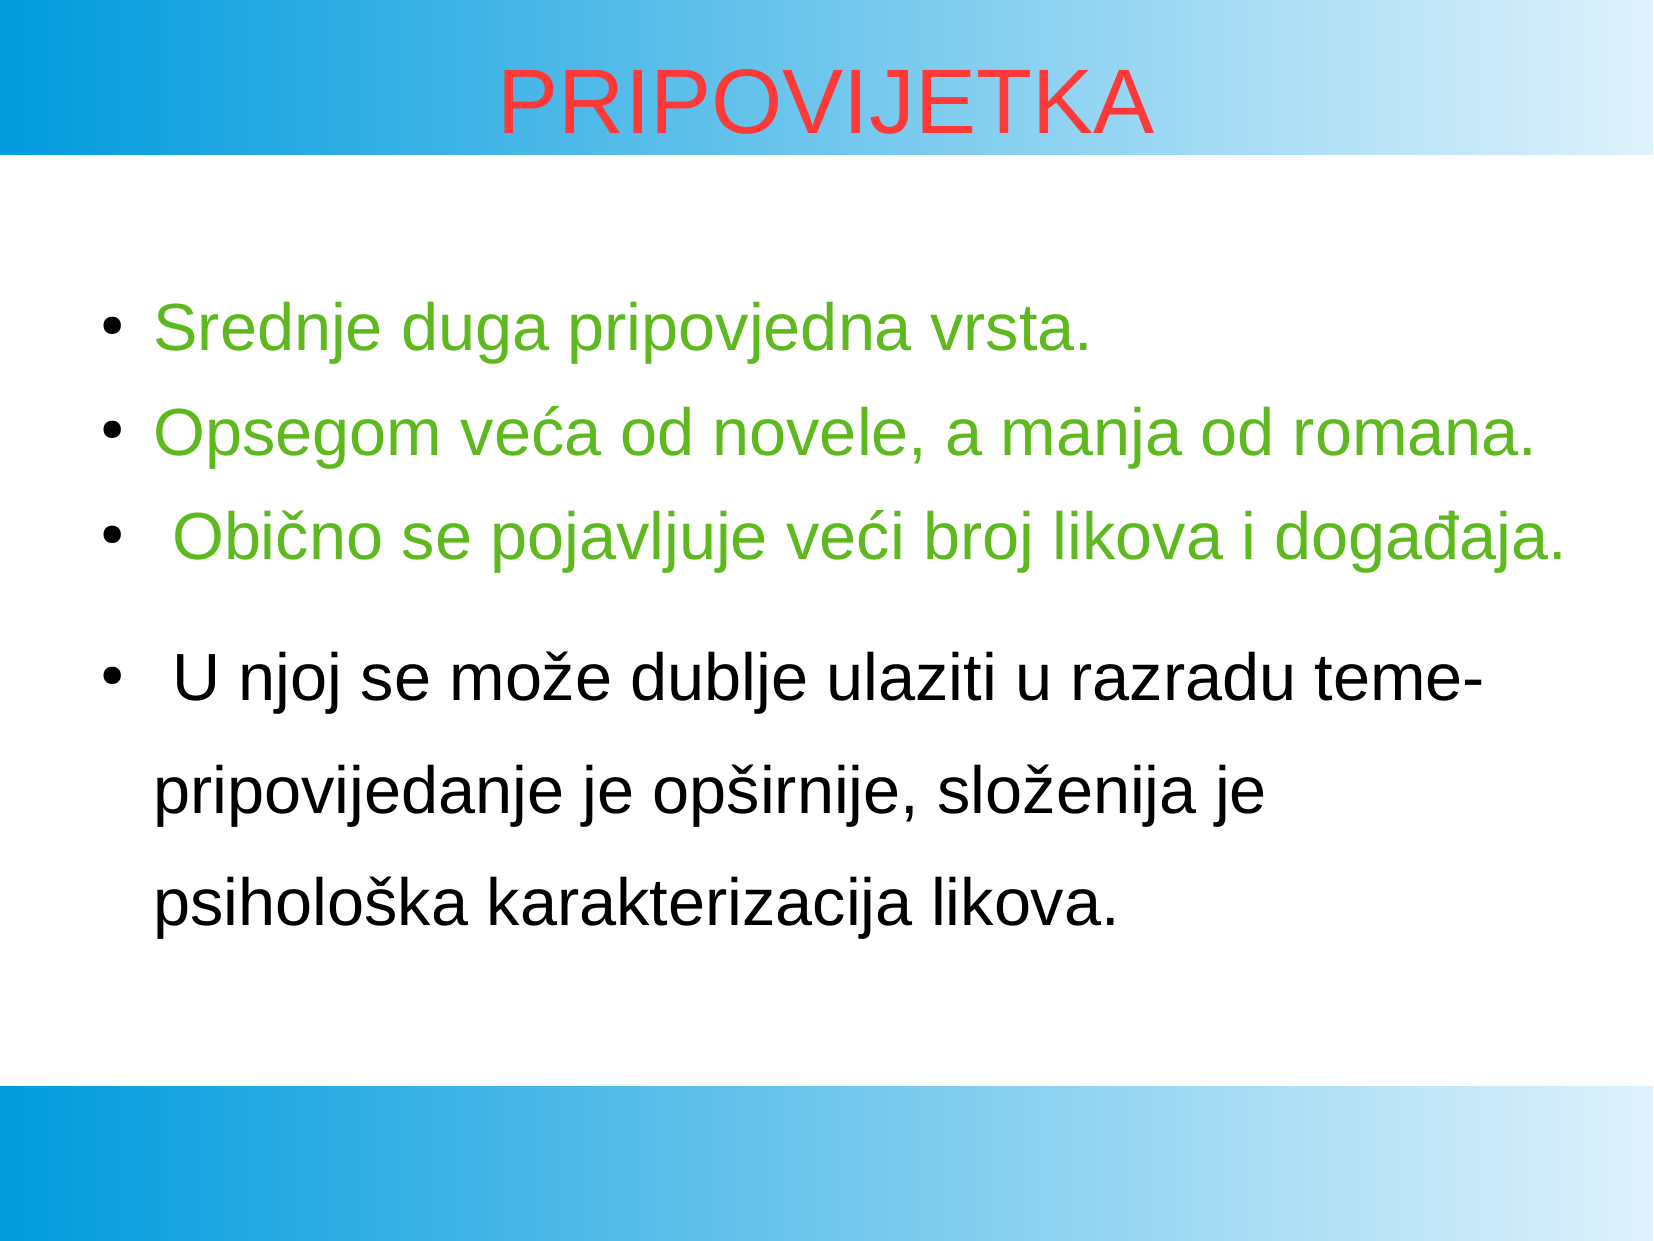

# PRIPOVIJETKA
Srednje duga pripovjedna vrsta.
Opsegom veća od novele, a manja od romana.
 Obično se pojavljuje veći broj likova i događaja.
 U njoj se može dublje ulaziti u razradu teme- pripovijedanje je opširnije, složenija je psihološka karakterizacija likova.